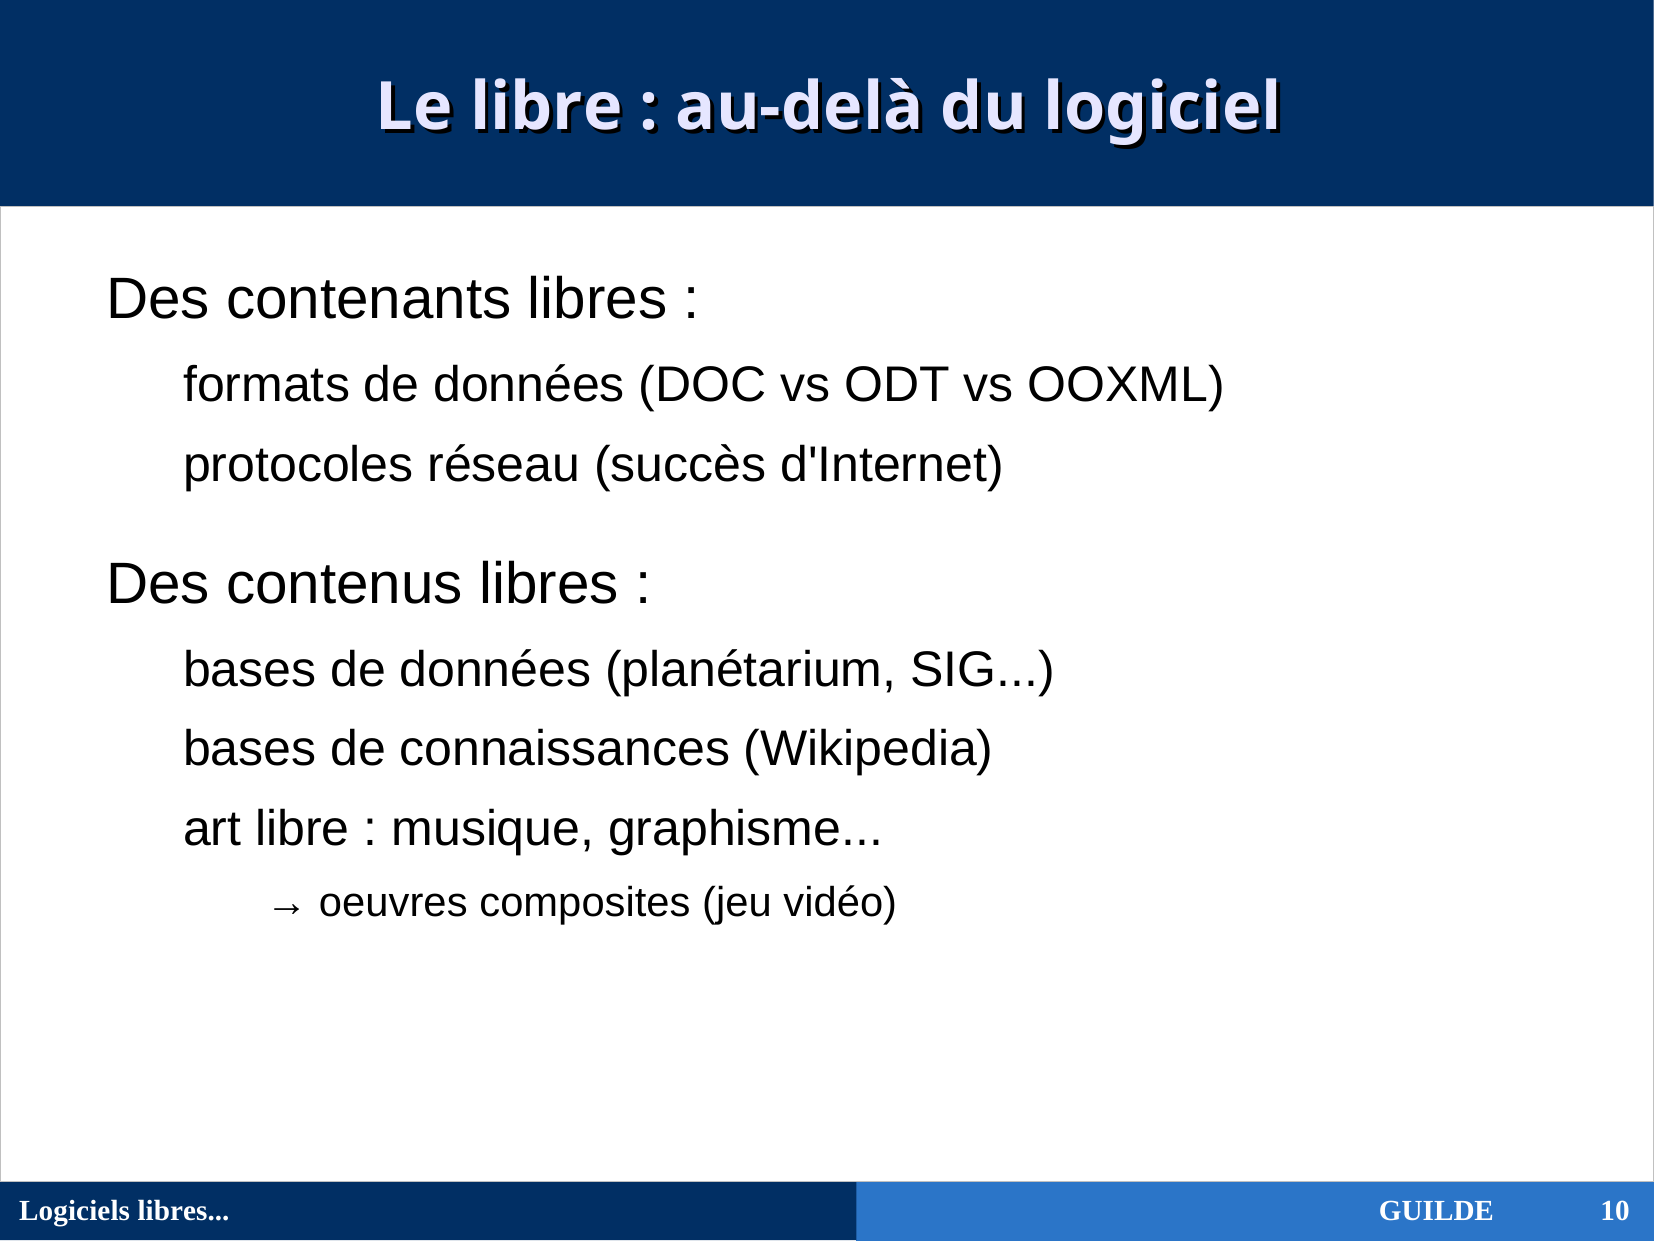

# Le libre : au-delà du logiciel
Des contenants libres :
formats de données (DOC vs ODT vs OOXML)
protocoles réseau (succès d'Internet)
Des contenus libres :
bases de données (planétarium, SIG...)
bases de connaissances (Wikipedia)
art libre : musique, graphisme...
→ oeuvres composites (jeu vidéo)
10